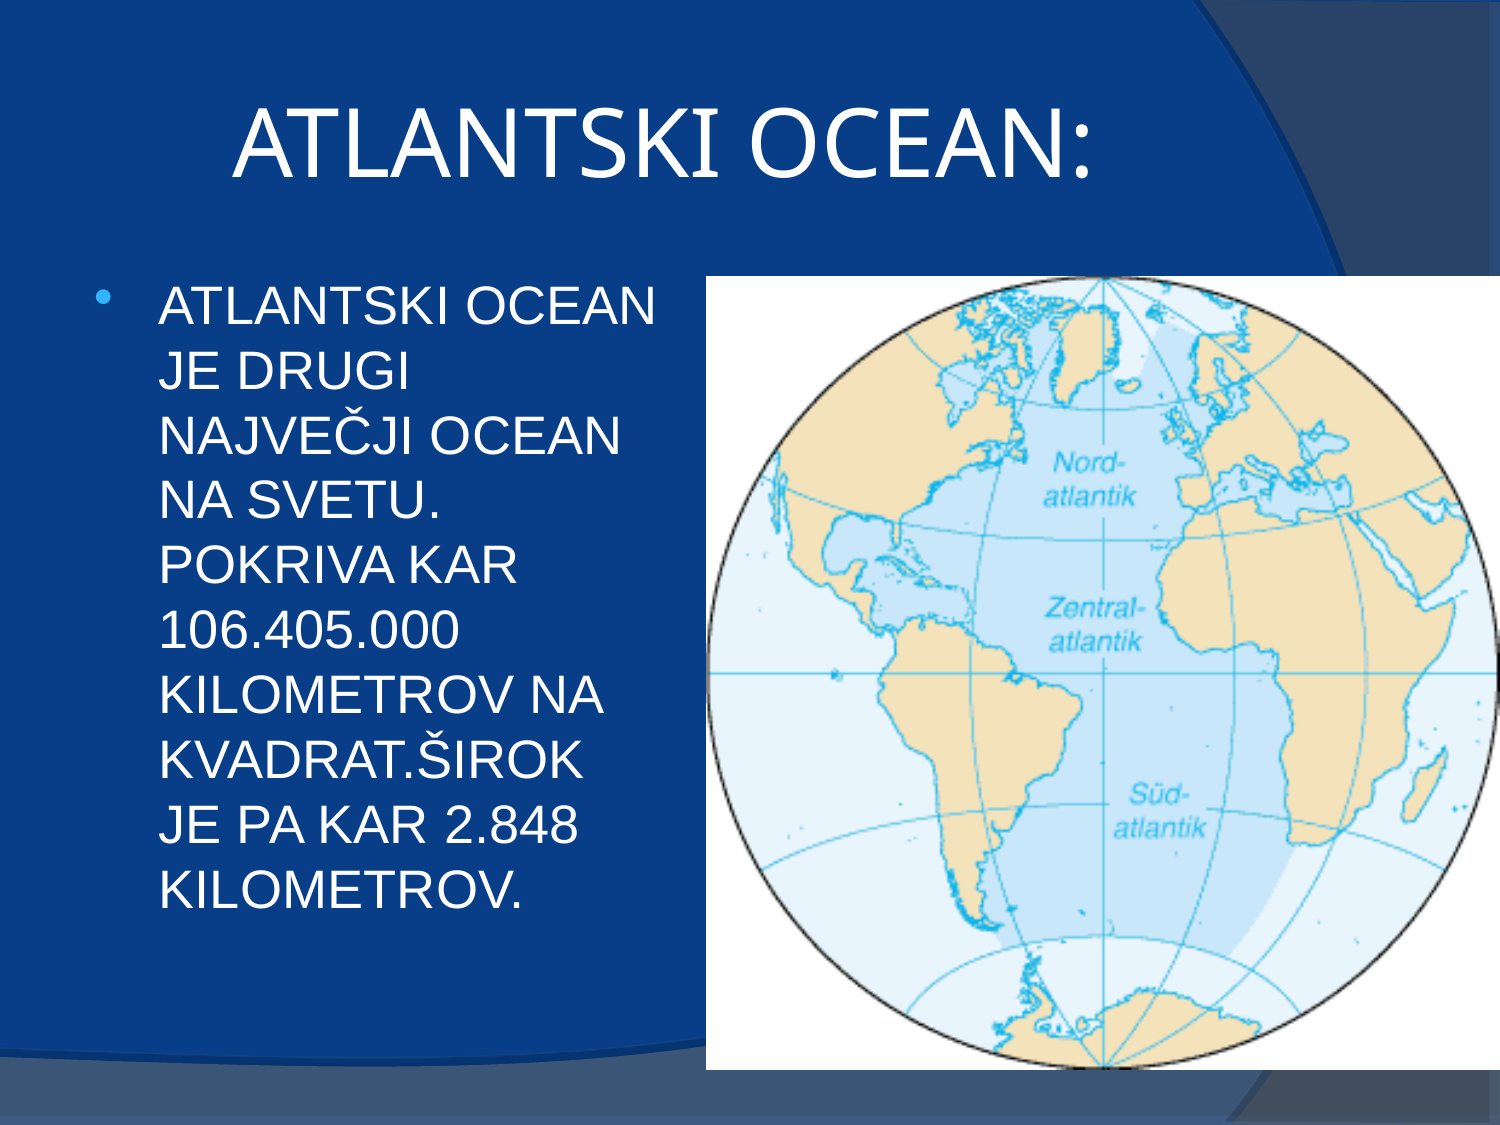

# ATLANTSKI OCEAN:
ATLANTSKI OCEAN JE DRUGI NAJVEČJI OCEAN NA SVETU. POKRIVA KAR 106.405.000 KILOMETROV NA KVADRAT.ŠIROK JE PA KAR 2.848 KILOMETROV.